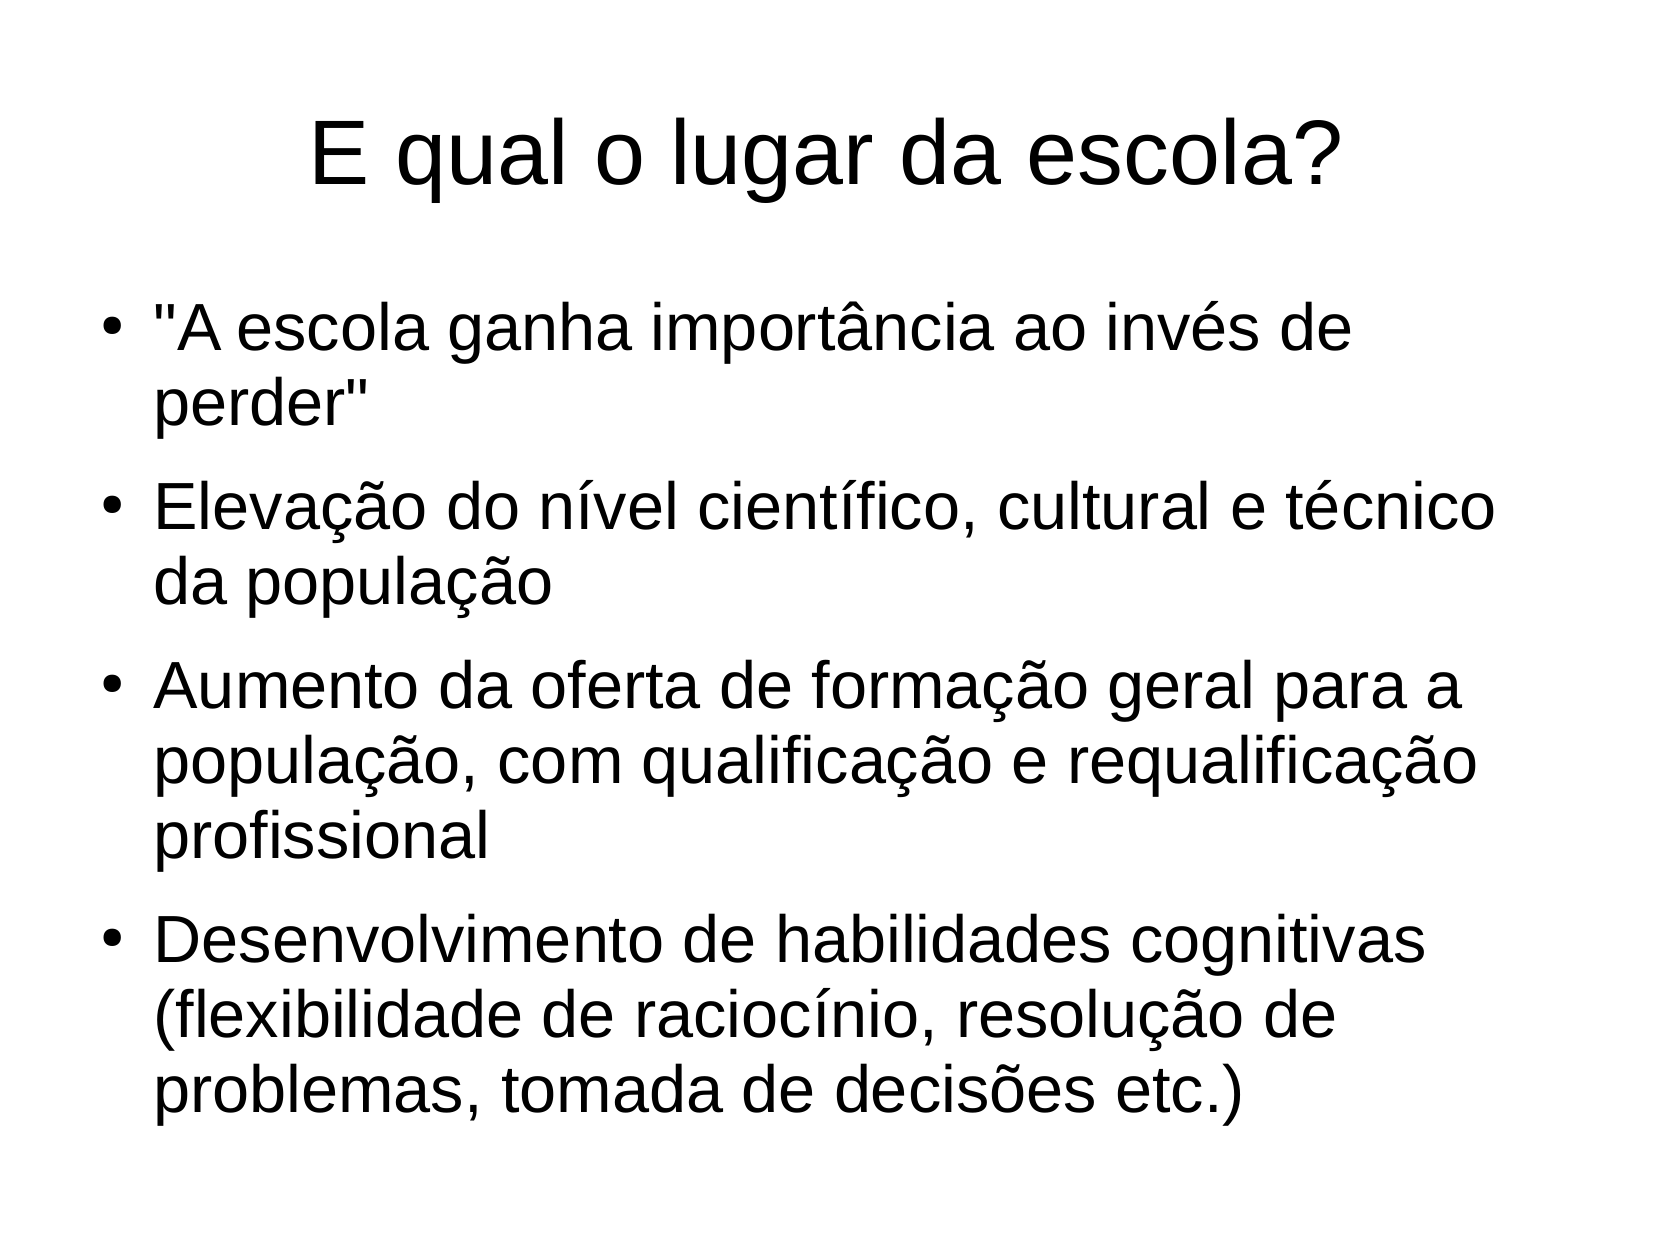

# E qual o lugar da escola?
"A escola ganha importância ao invés de perder"
Elevação do nível científico, cultural e técnico da população
Aumento da oferta de formação geral para a população, com qualificação e requalificação profissional
Desenvolvimento de habilidades cognitivas (flexibilidade de raciocínio, resolução de problemas, tomada de decisões etc.)